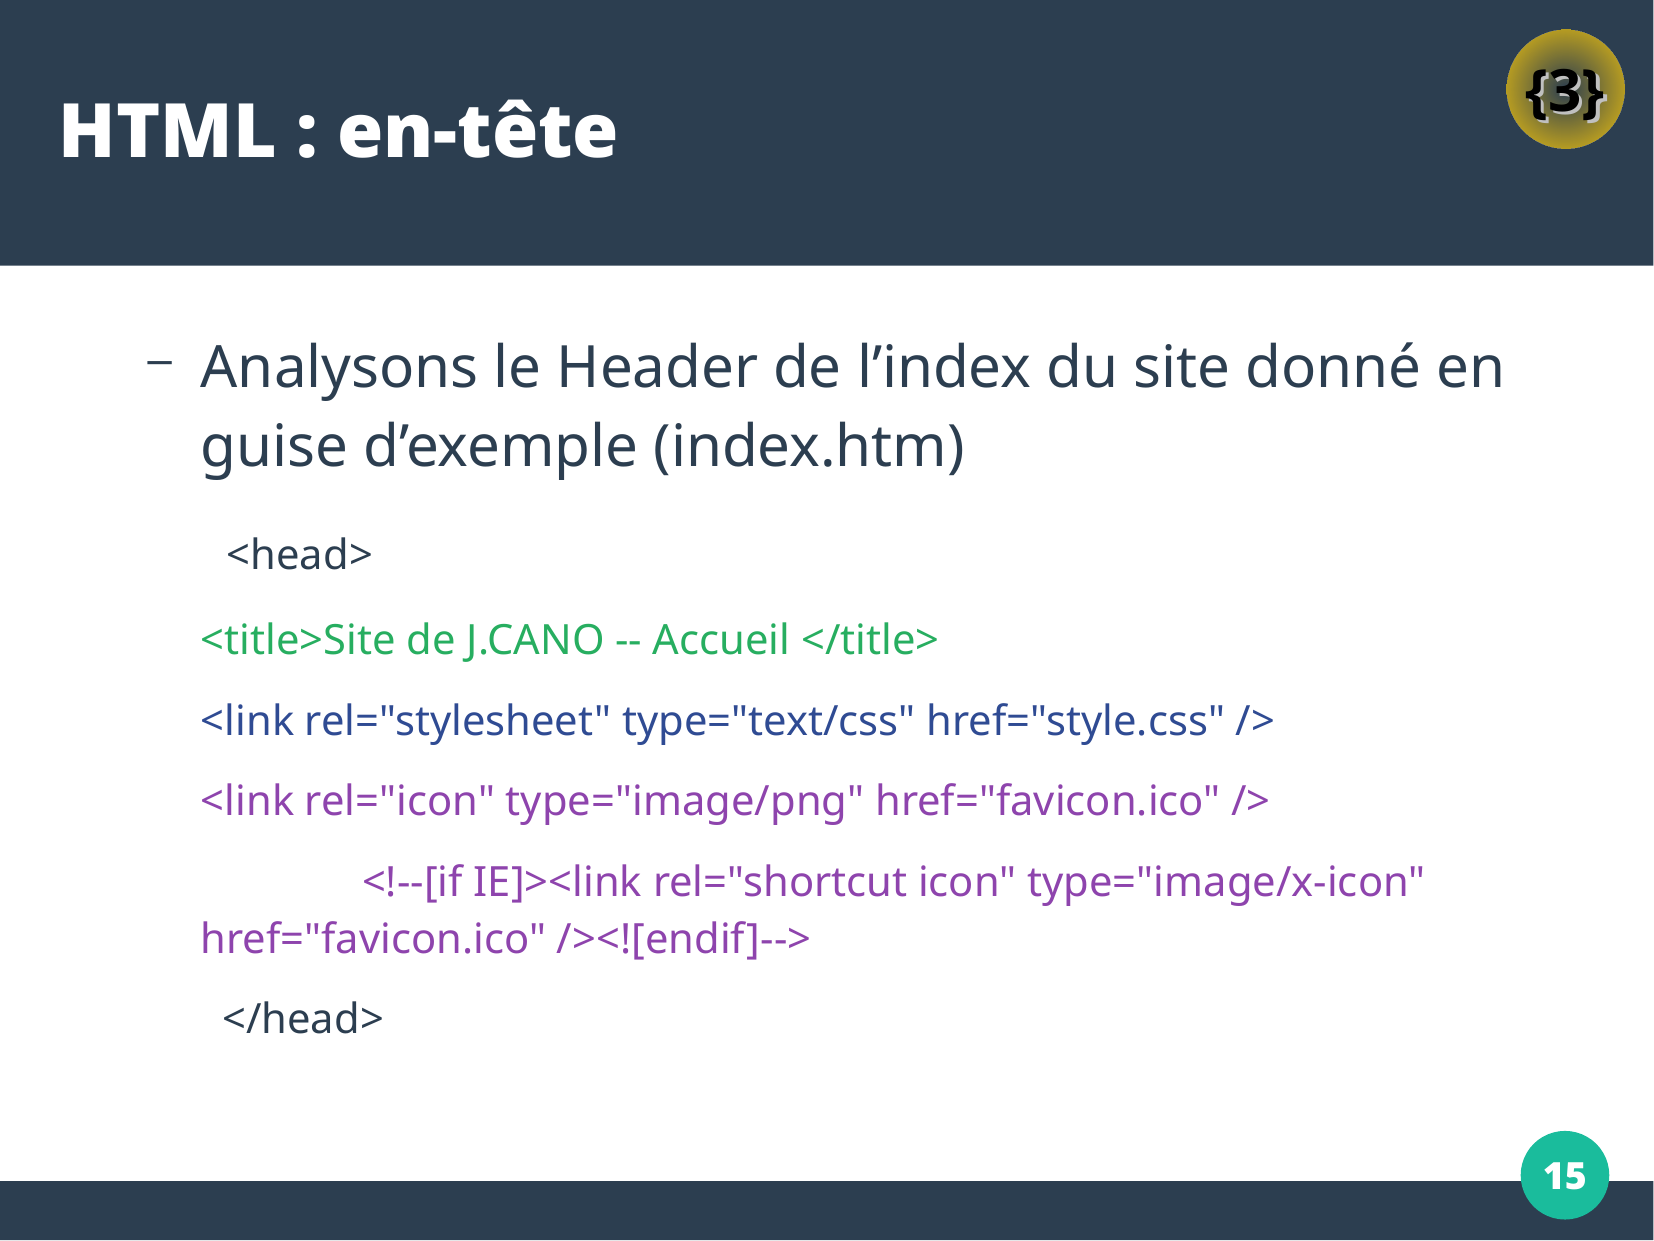

{3}
# HTML : en-tête
Analysons le Header de l’index du site donné en guise d’exemple (index.htm)
 <head>
<title>Site de J.CANO -- Accueil </title>
<link rel="stylesheet" type="text/css" href="style.css" />
<link rel="icon" type="image/png" href="favicon.ico" />
 <!--[if IE]><link rel="shortcut icon" type="image/x-icon" href="favicon.ico" /><![endif]-->
 </head>
15